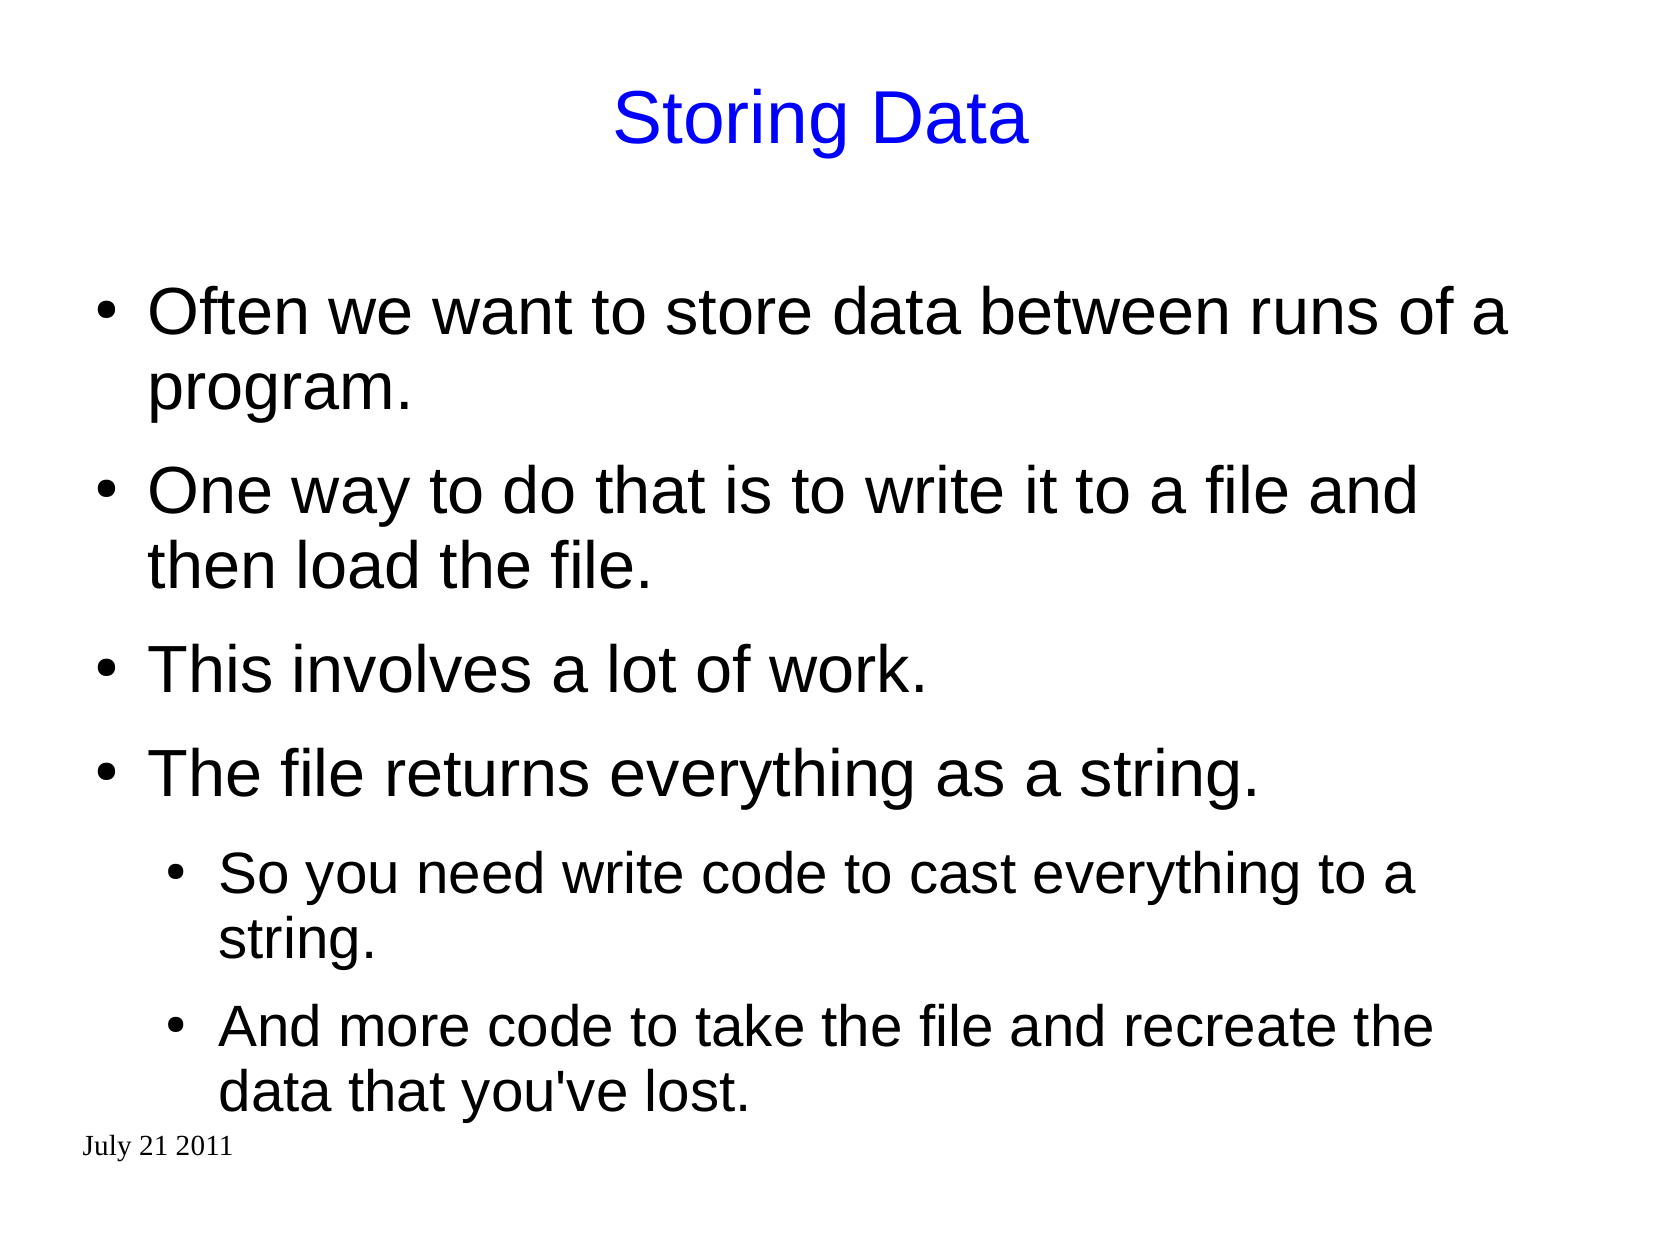

# Storing Data
Often we want to store data between runs of a program.
One way to do that is to write it to a file and then load the file.
This involves a lot of work.
The file returns everything as a string.
So you need write code to cast everything to a string.
And more code to take the file and recreate the data that you've lost.
July 21 2011